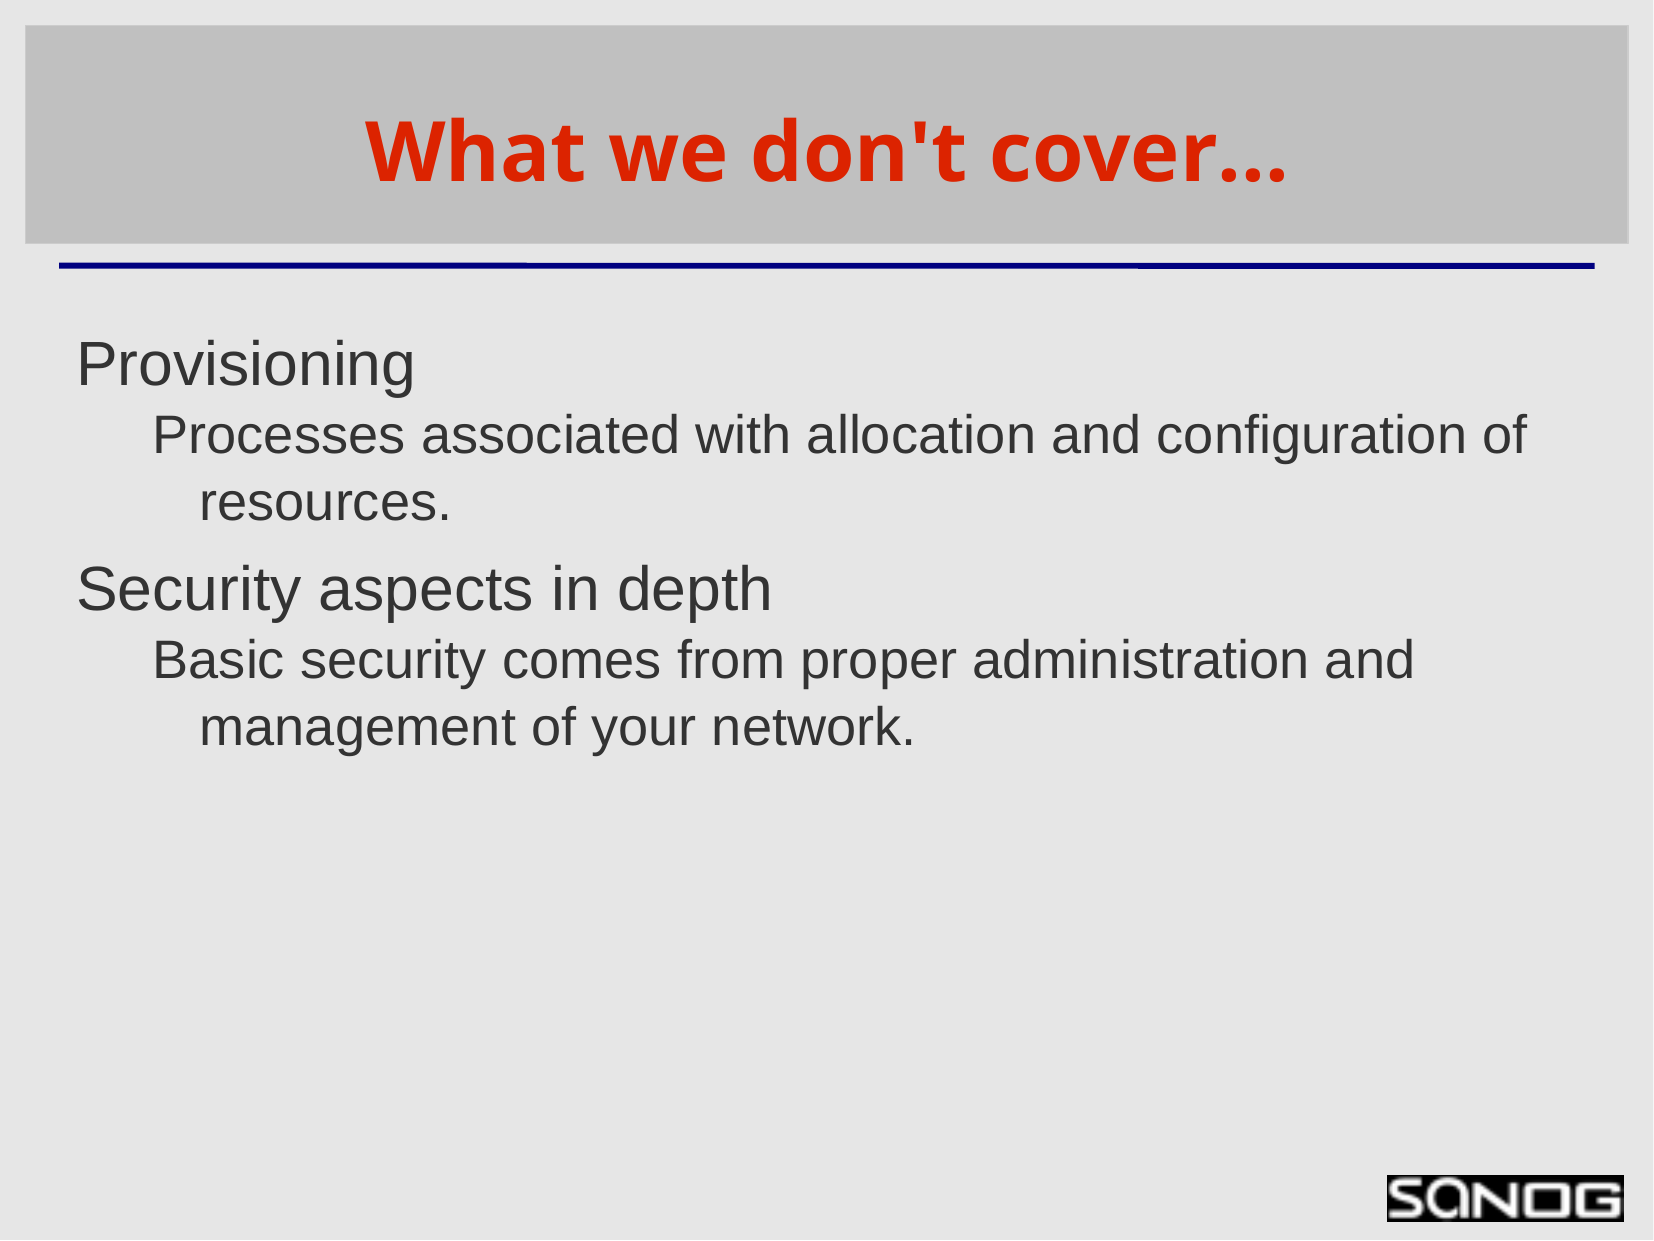

# What we don't cover...
Provisioning
Processes associated with allocation and configuration of resources.
Security aspects in depth
Basic security comes from proper administration and management of your network.